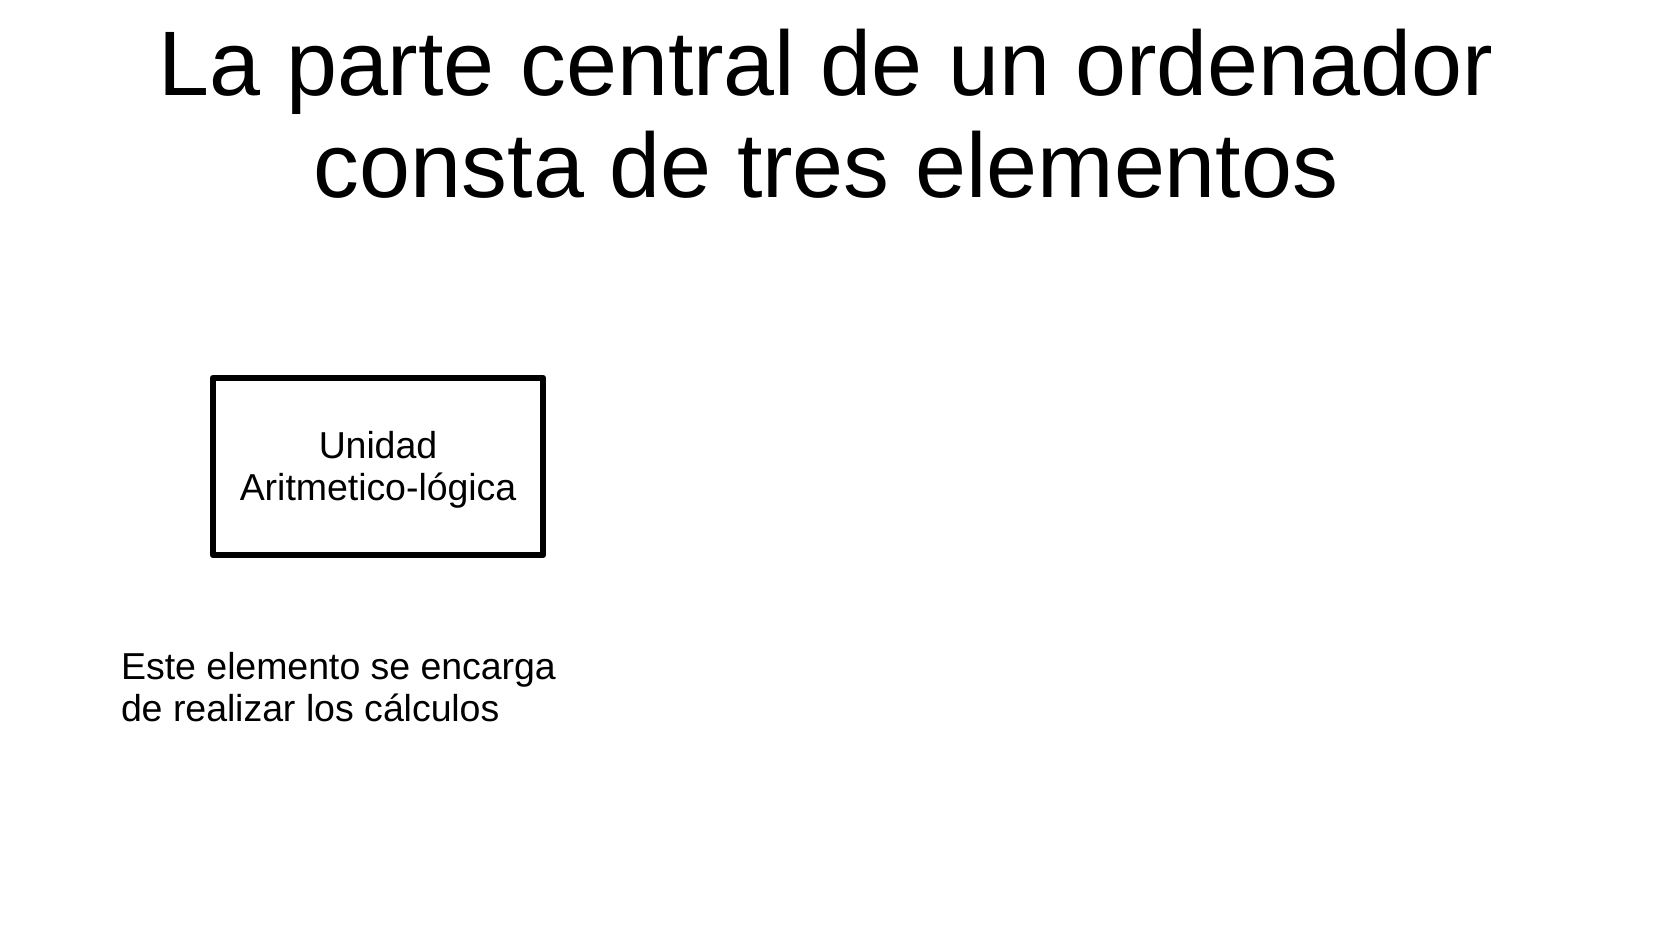

# La parte central de un ordenador consta de tres elementos
Unidad
Aritmetico-lógica
Este elemento se encarga de realizar los cálculos